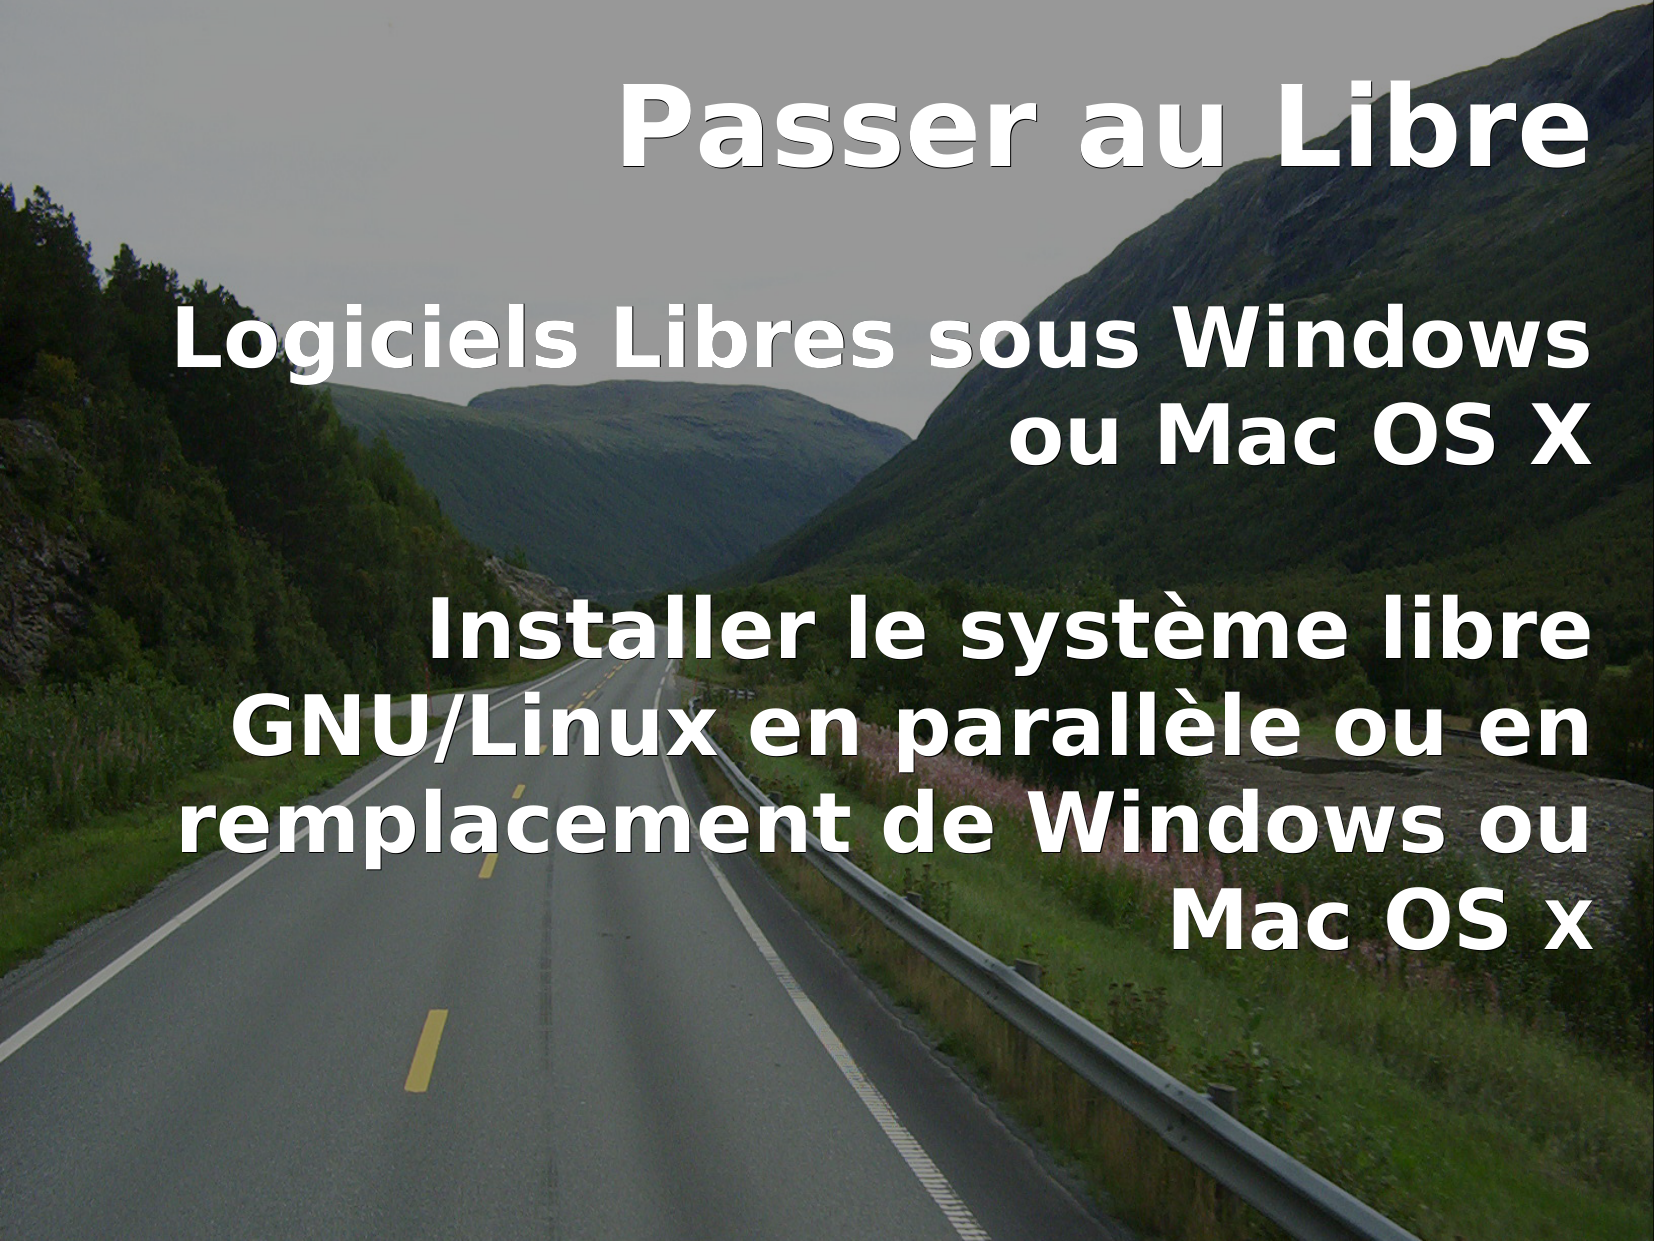

Passer au Libre
Logiciels Libres sous Windows ou Mac OS X
Installer le système libre GNU/Linux en parallèle ou en remplacement de Windows ou Mac OS X